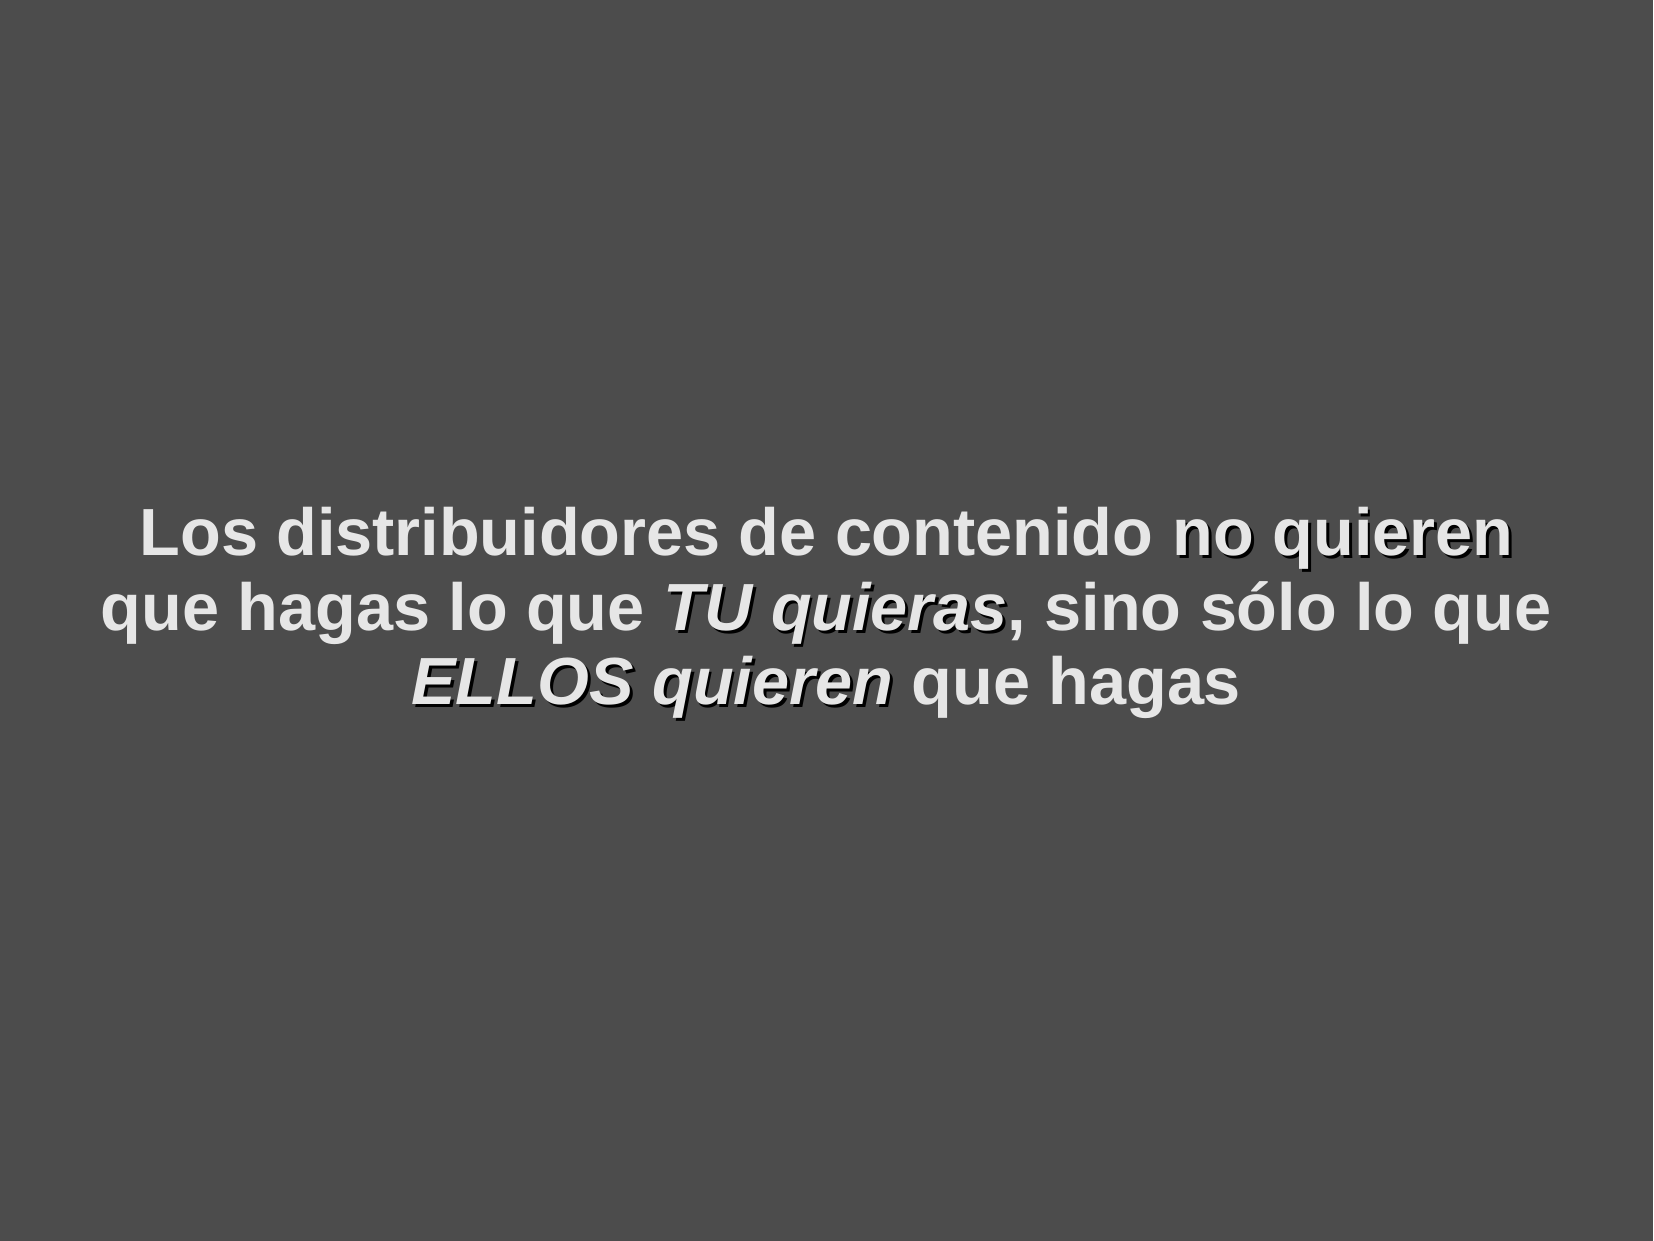

# Los distribuidores de contenido no quieren que hagas lo que TU quieras, sino sólo lo que ELLOS quieren que hagas